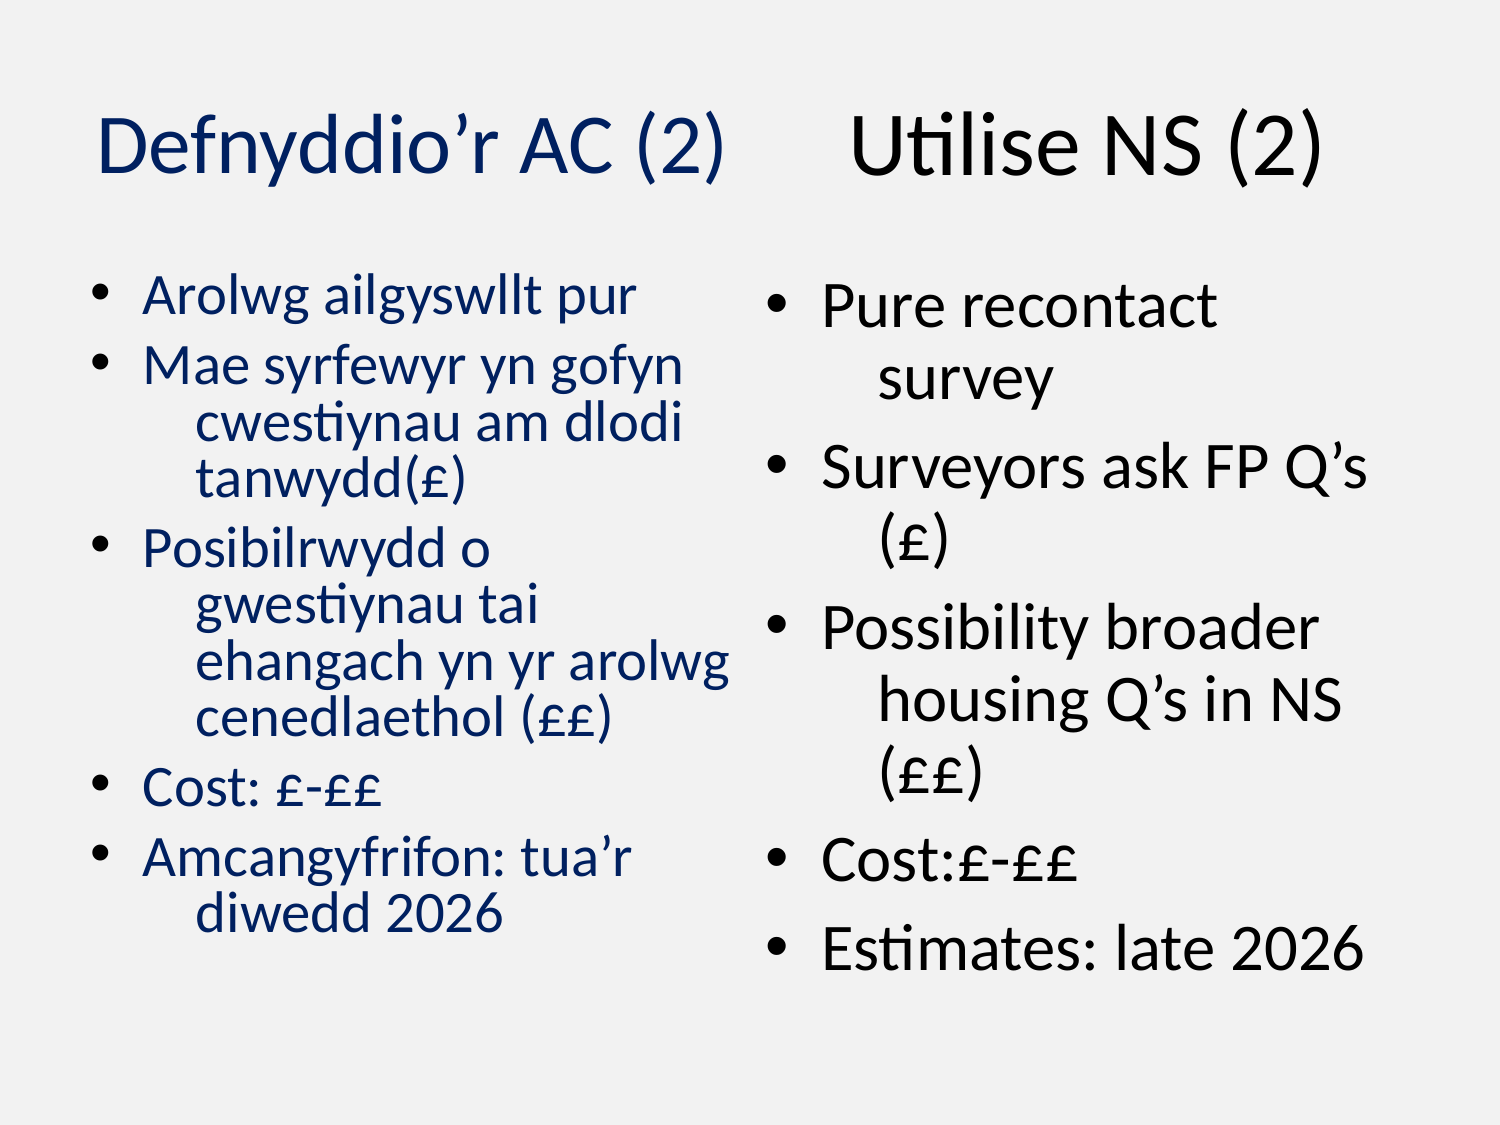

Defnyddio’r AC (2)
Utilise NS (2)
Arolwg ailgyswllt pur
Mae syrfewyr yn gofyn cwestiynau am dlodi tanwydd(£)
Posibilrwydd o gwestiynau tai ehangach yn yr arolwg cenedlaethol (££)
Cost: £-££
Amcangyfrifon: tua’r diwedd 2026
# Pure recontact survey
Surveyors ask FP Q’s (£)
Possibility broader housing Q’s in NS (££)
Cost:£-££
Estimates: late 2026